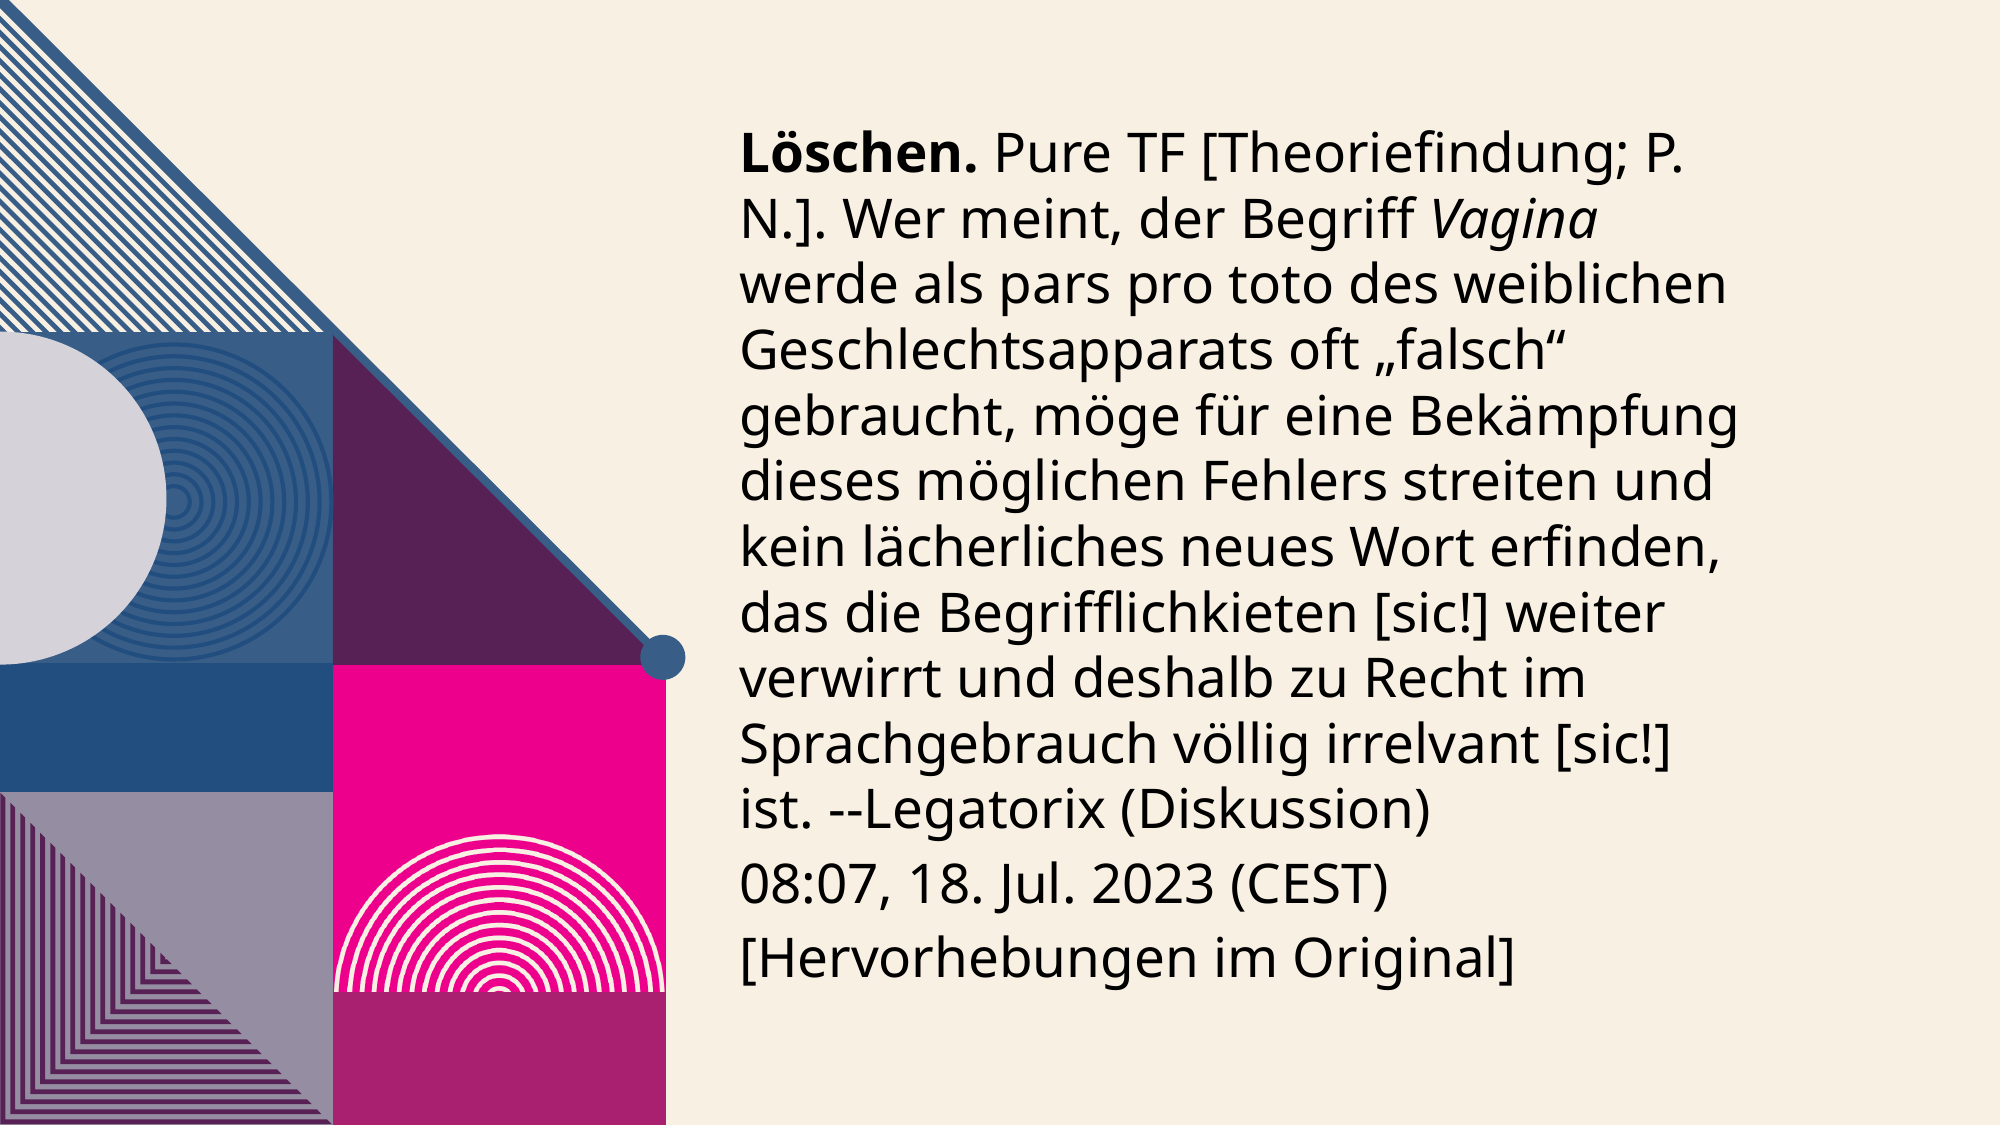

Löschen. Pure TF [Theoriefindung; P. N.]. Wer meint, der Begriff Vagina werde als pars pro toto des weiblichen Geschlechtsapparats oft „falsch“ gebraucht, möge für eine Bekämpfung dieses möglichen Fehlers streiten und kein lächerliches neues Wort erfinden, das die Begrifflichkieten [sic!] weiter verwirrt und deshalb zu Recht im Sprachgebrauch völlig irrelvant [sic!] ist. --Legatorix (Diskussion) 08:07, 18. Jul. 2023 (CEST) [Hervorhebungen im Original]
#